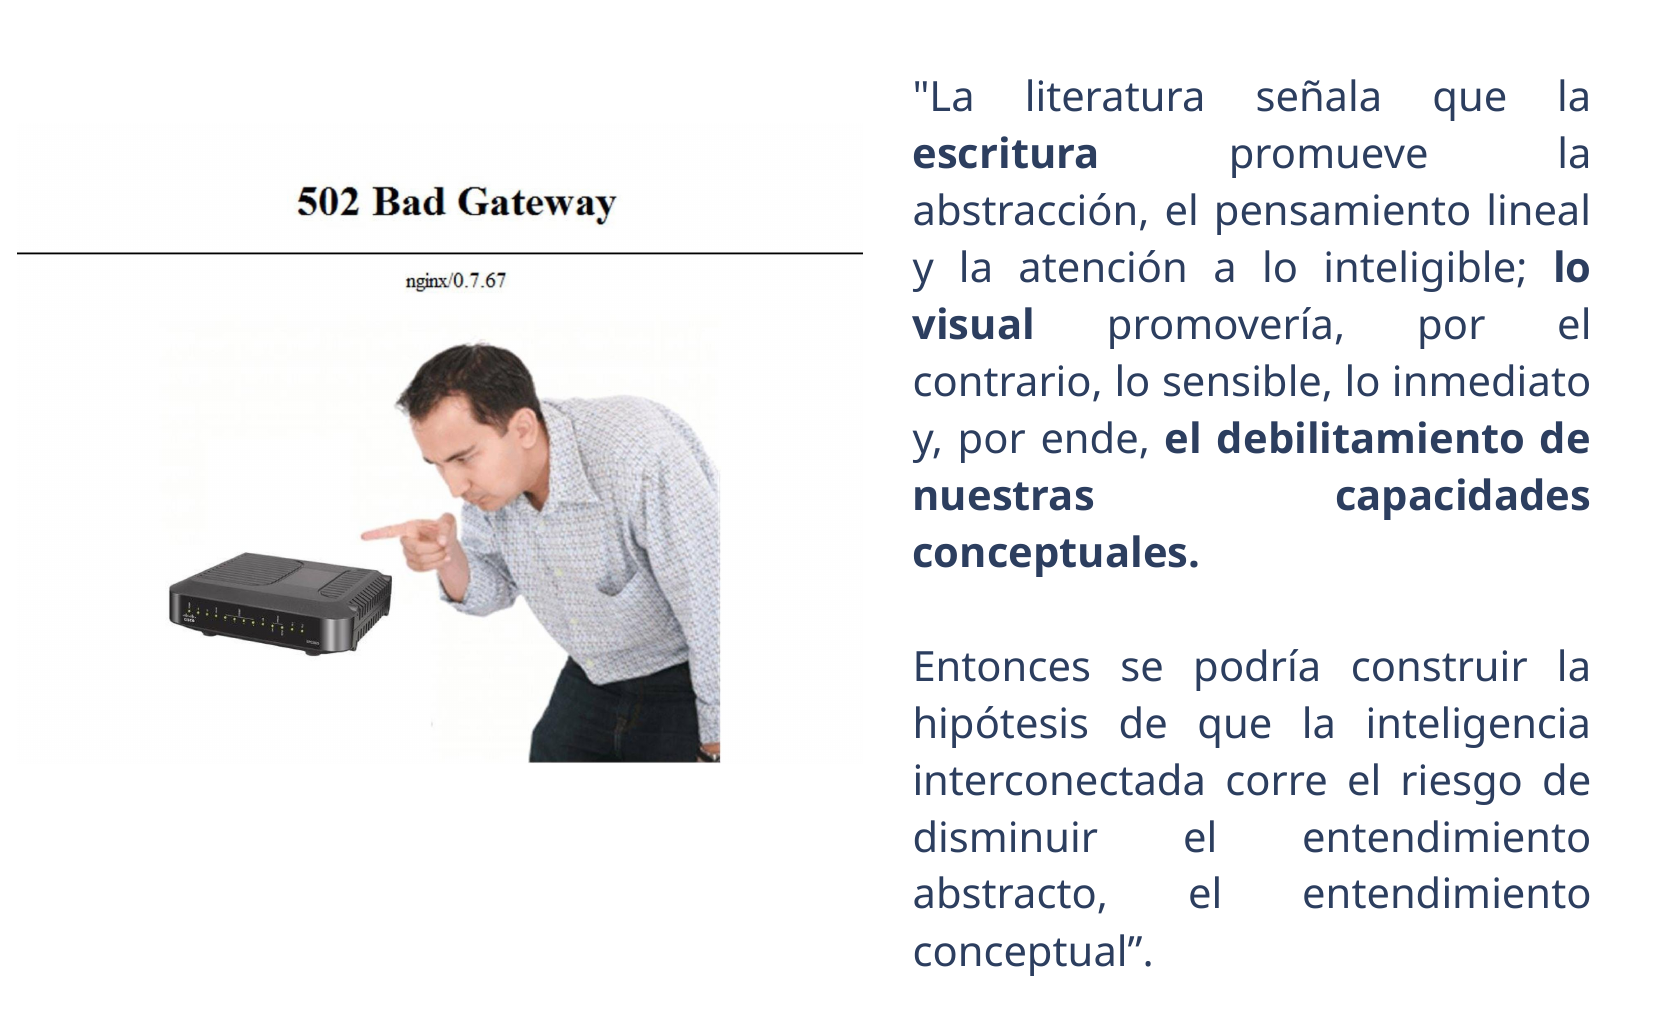

"La literatura señala que la escritura promueve la abstracción, el pensamiento lineal y la atención a lo inteligible; lo visual promovería, por el contrario, lo sensible, lo inmediato y, por ende, el debilitamiento de nuestras capacidades conceptuales.
Entonces se podría construir la hipótesis de que la inteligencia interconectada corre el riesgo de disminuir el entendimiento abstracto, el entendimiento conceptual”.
Gómez (2002)